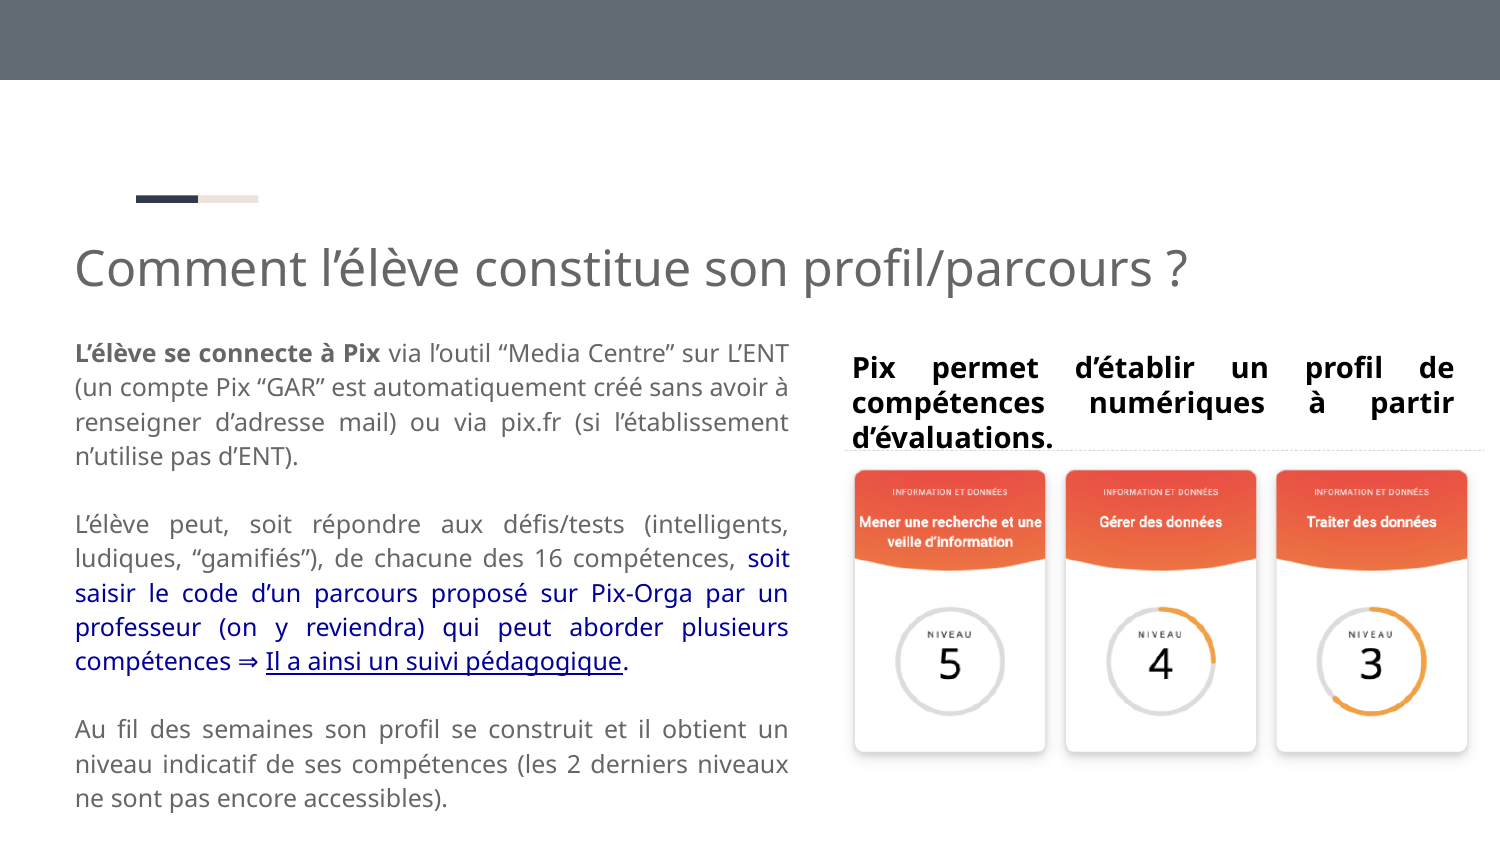

# Comment l’élève constitue son profil/parcours ?
L’élève se connecte à Pix via l’outil “Media Centre” sur L’ENT (un compte Pix “GAR” est automatiquement créé sans avoir à renseigner d’adresse mail) ou via pix.fr (si l’établissement n’utilise pas d’ENT).
L’élève peut, soit répondre aux défis/tests (intelligents, ludiques, “gamifiés”), de chacune des 16 compétences, soit saisir le code d’un parcours proposé sur Pix-Orga par un professeur (on y reviendra) qui peut aborder plusieurs compétences ⇒ Il a ainsi un suivi pédagogique.
Au fil des semaines son profil se construit et il obtient un niveau indicatif de ses compétences (les 2 derniers niveaux ne sont pas encore accessibles).
Pix permet d’établir un profil de compétences numériques à partir d’évaluations.